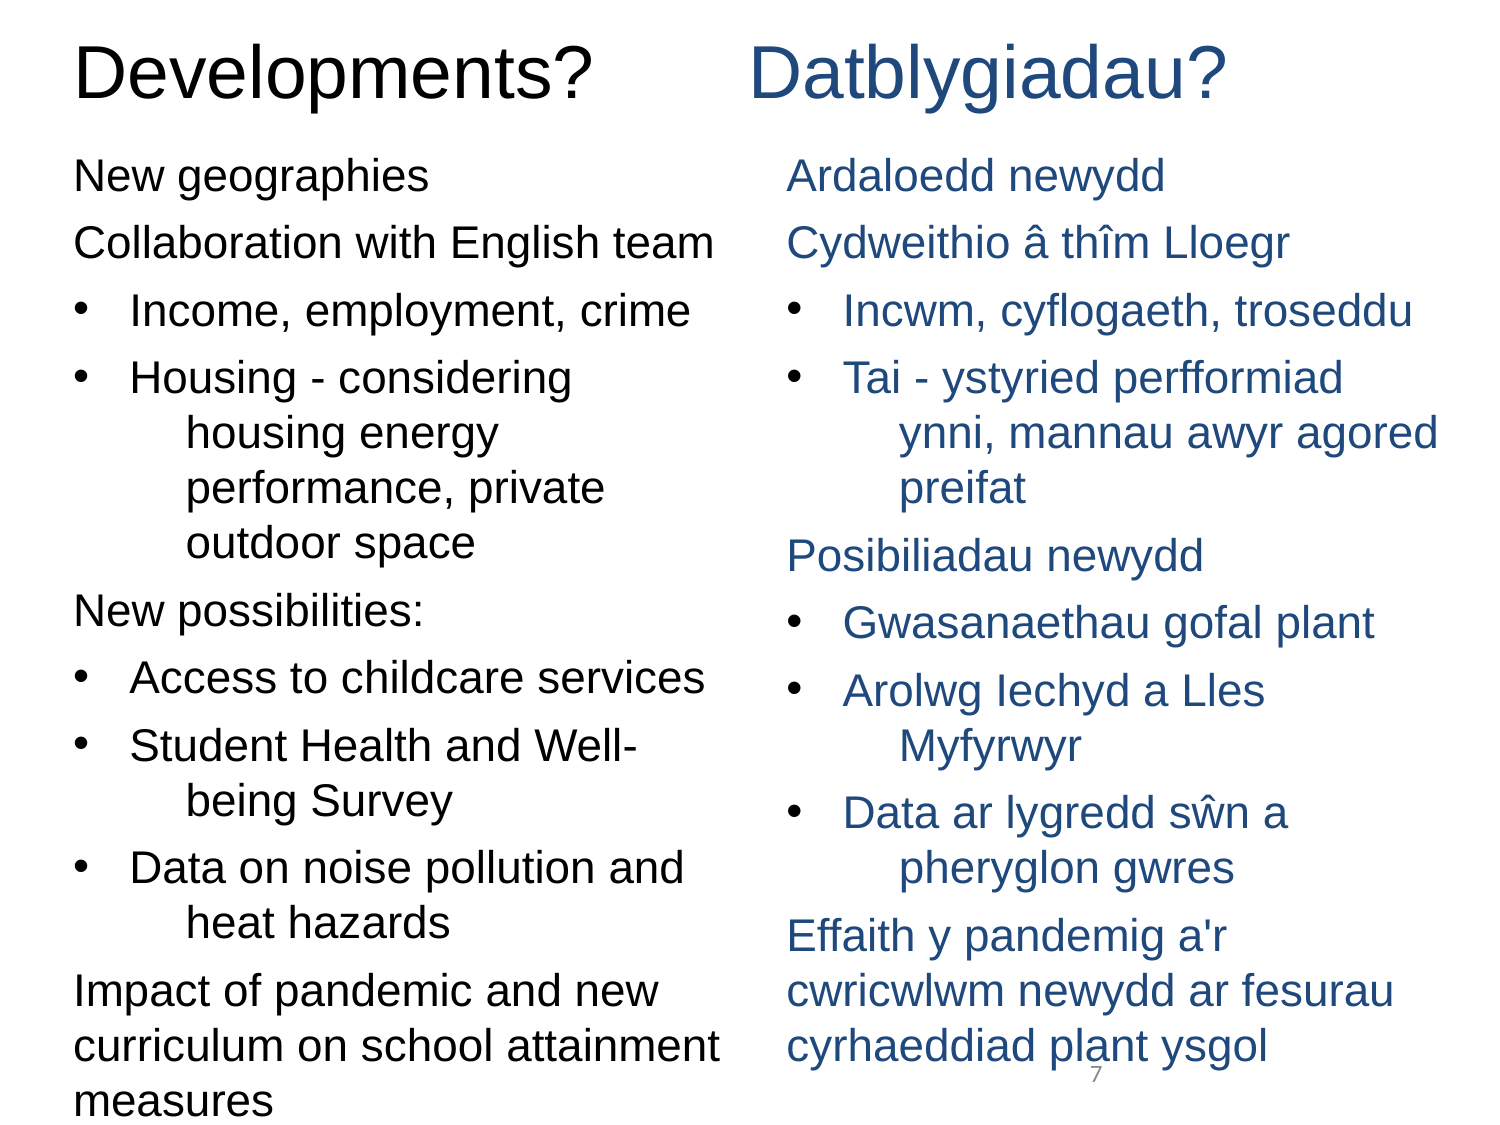

# Developments? 		Datblygiadau?
New geographies
Collaboration with English team
Income, employment, crime
Housing - considering housing energy performance, private outdoor space
New possibilities:
Access to childcare services
Student Health and Well-being Survey
Data on noise pollution and heat hazards
Impact of pandemic and new curriculum on school attainment measures
Ardaloedd newydd
Cydweithio â thîm Lloegr
Incwm, cyflogaeth, troseddu
Tai - ystyried perfformiad ynni, mannau awyr agored preifat
Posibiliadau newydd
Gwasanaethau gofal plant
Arolwg Iechyd a Lles Myfyrwyr
Data ar lygredd sŵn a pheryglon gwres
Effaith y pandemig a'r cwricwlwm newydd ar fesurau cyrhaeddiad plant ysgol